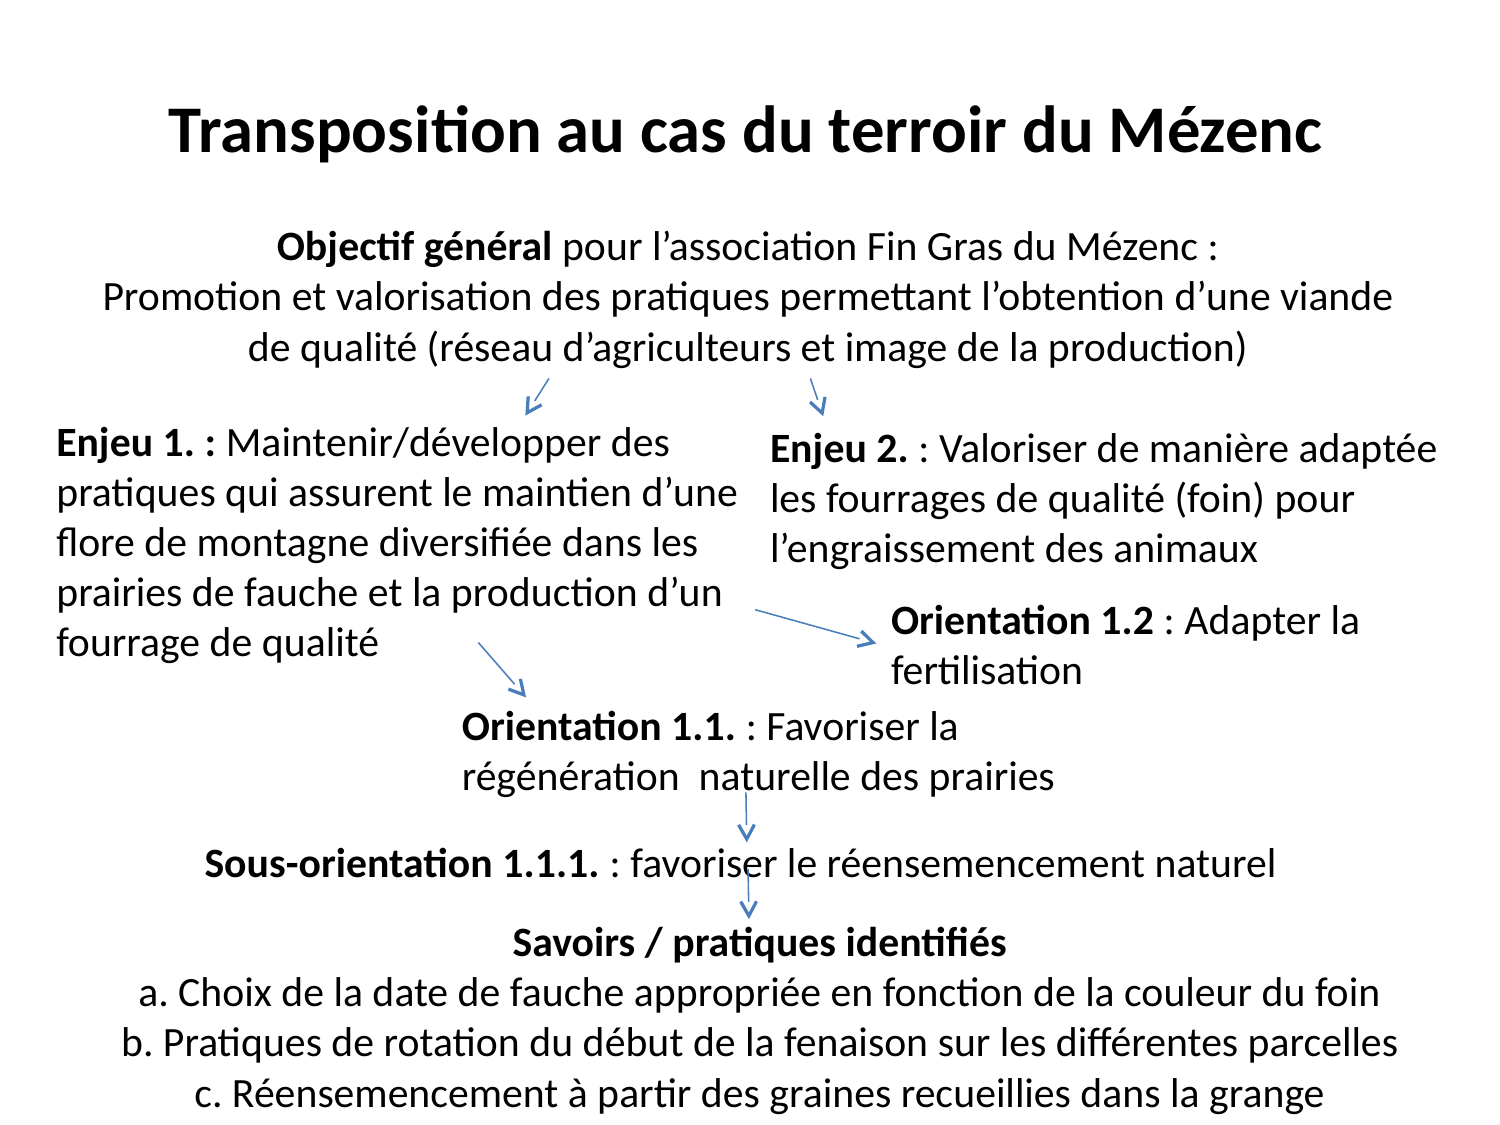

# Transposition au cas du terroir du Mézenc
Objectif général pour l’association Fin Gras du Mézenc :
Promotion et valorisation des pratiques permettant l’obtention d’une viande de qualité (réseau d’agriculteurs et image de la production)
Enjeu 1. : Maintenir/développer des pratiques qui assurent le maintien d’une flore de montagne diversifiée dans les prairies de fauche et la production d’un fourrage de qualité
Enjeu 2. : Valoriser de manière adaptée les fourrages de qualité (foin) pour l’engraissement des animaux
Orientation 1.2 : Adapter la fertilisation
Orientation 1.1. : Favoriser la régénération naturelle des prairies
Sous-orientation 1.1.1. : favoriser le réensemencement naturel
Savoirs / pratiques identifiés
a. Choix de la date de fauche appropriée en fonction de la couleur du foin
b. Pratiques de rotation du début de la fenaison sur les différentes parcelles
c. Réensemencement à partir des graines recueillies dans la grange